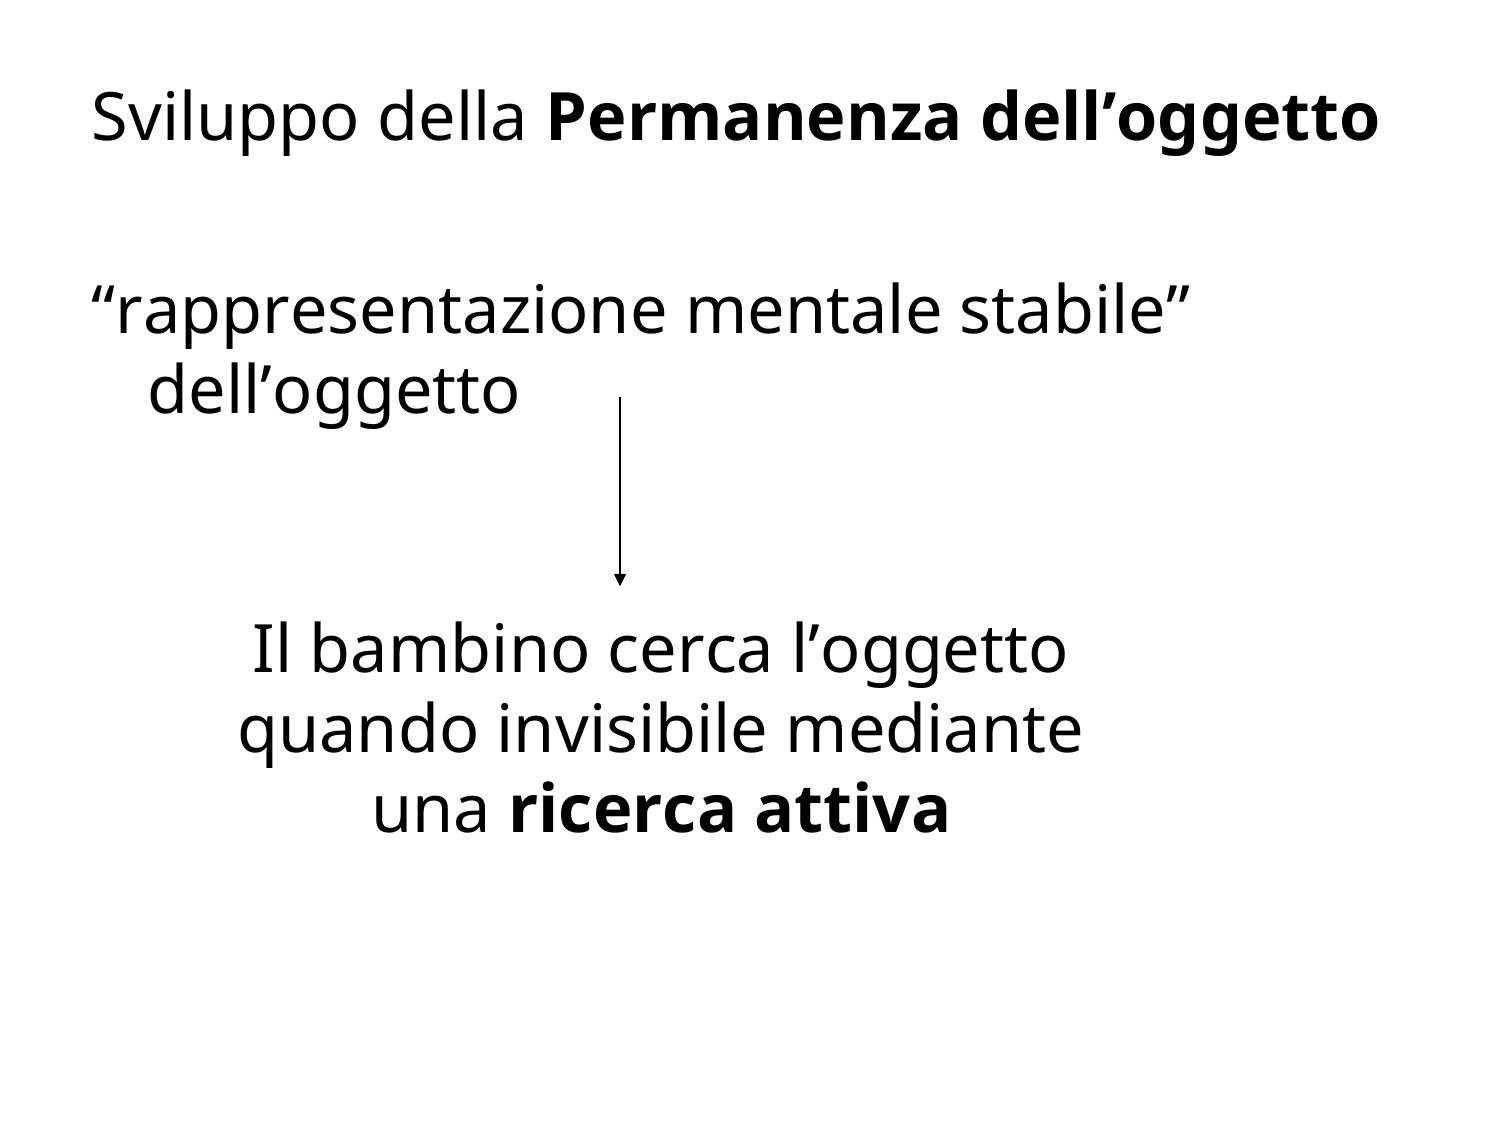

# Sviluppo della Permanenza dell’oggetto
“rappresentazione mentale stabile” dell’oggetto
Il bambino cerca l’oggetto quando invisibile mediante una ricerca attiva